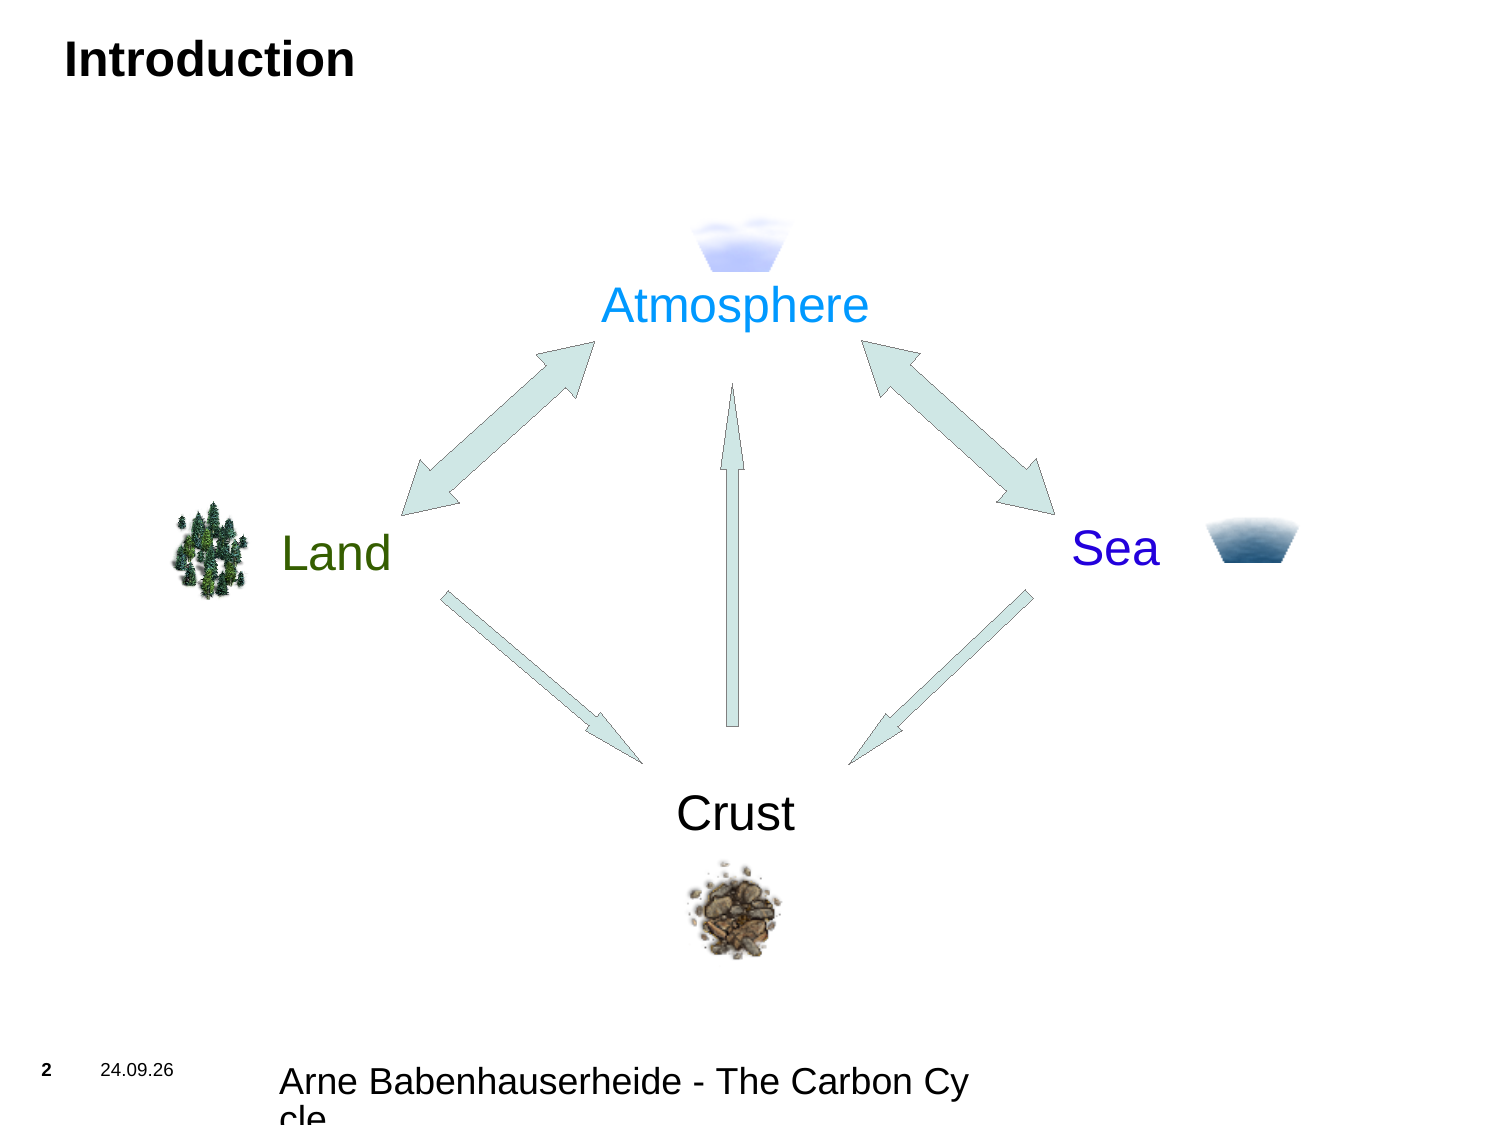

# Introduction
Atmosphere
Sea
Land
Crust
Arne Babenhauserheide - The Carbon Cycle